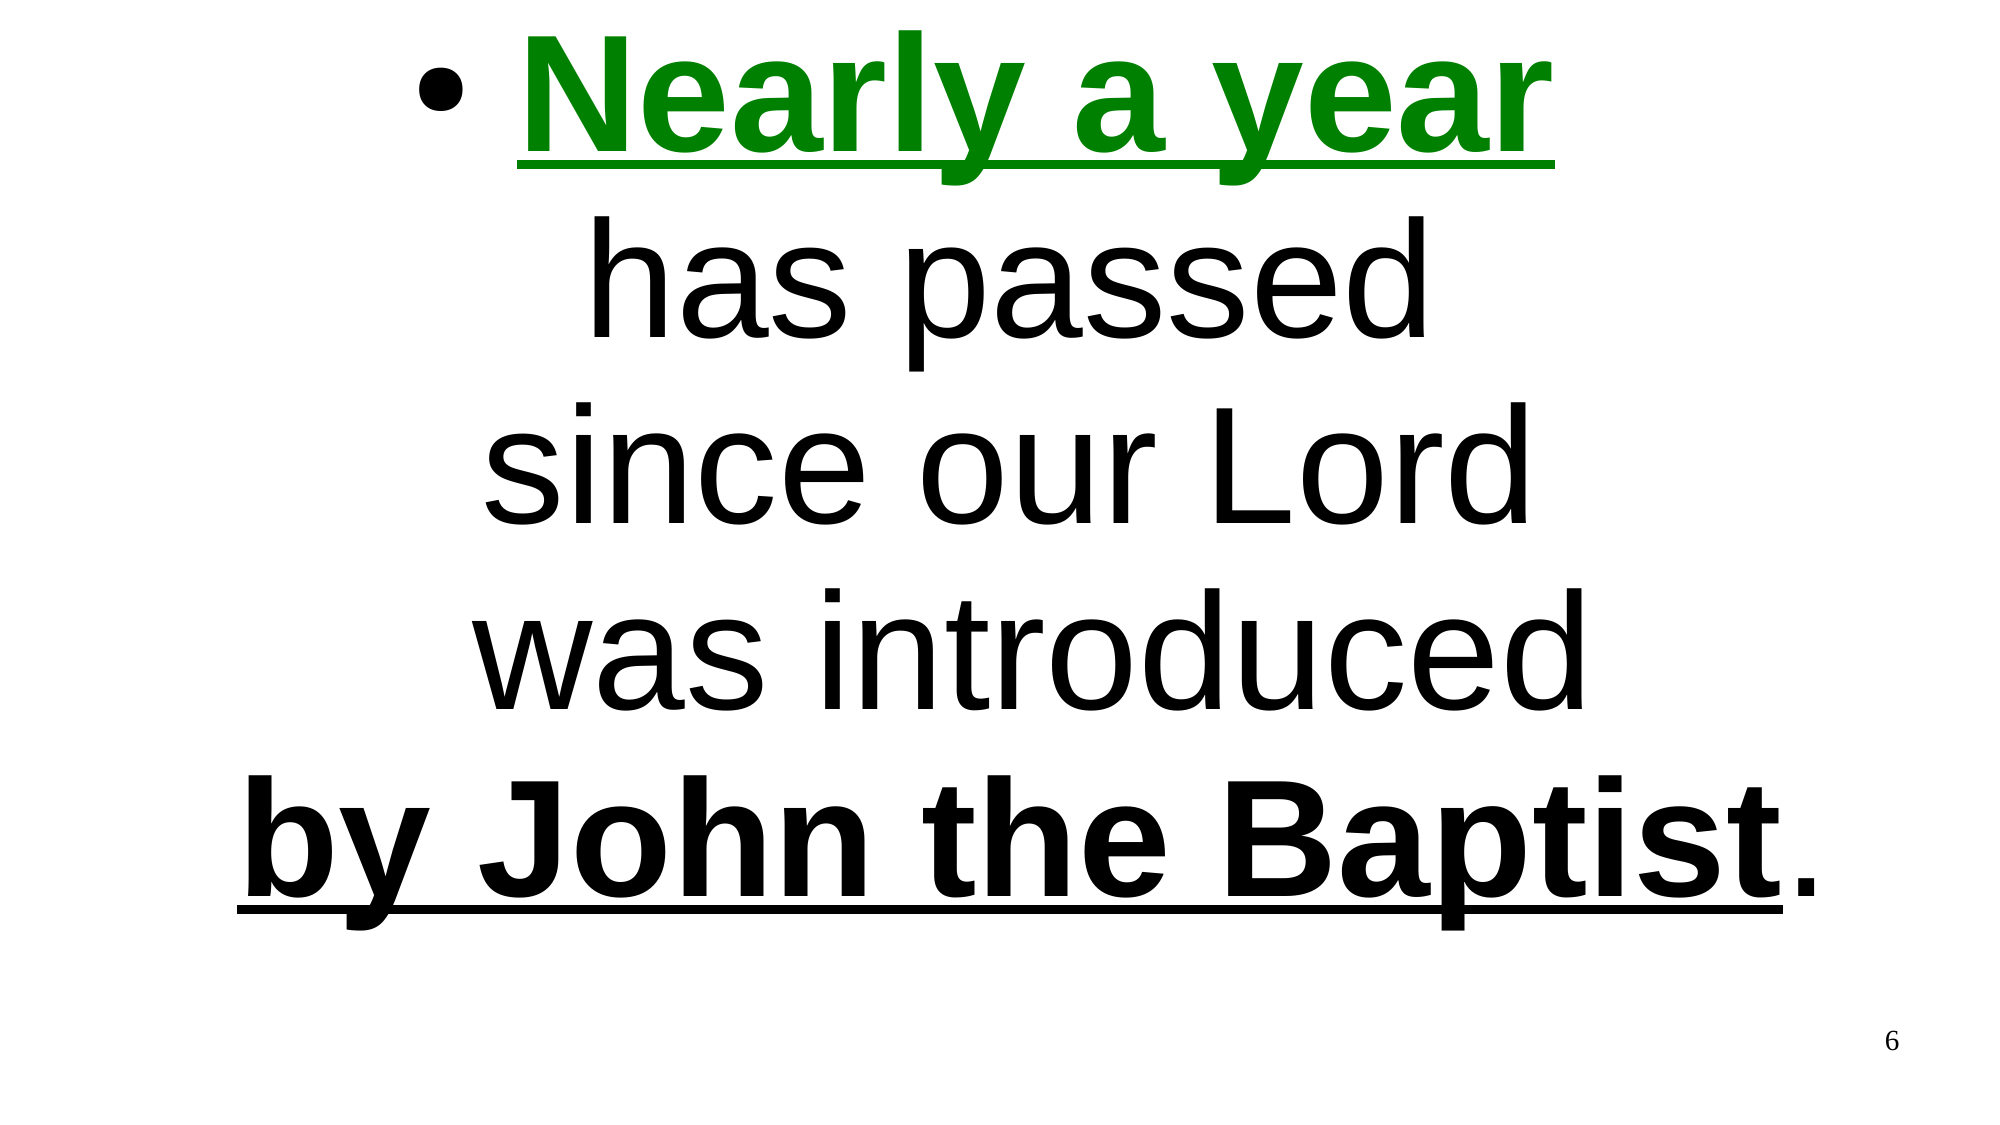

# Nearly a year has passed since our Lord was introduced by John the Baptist.
6